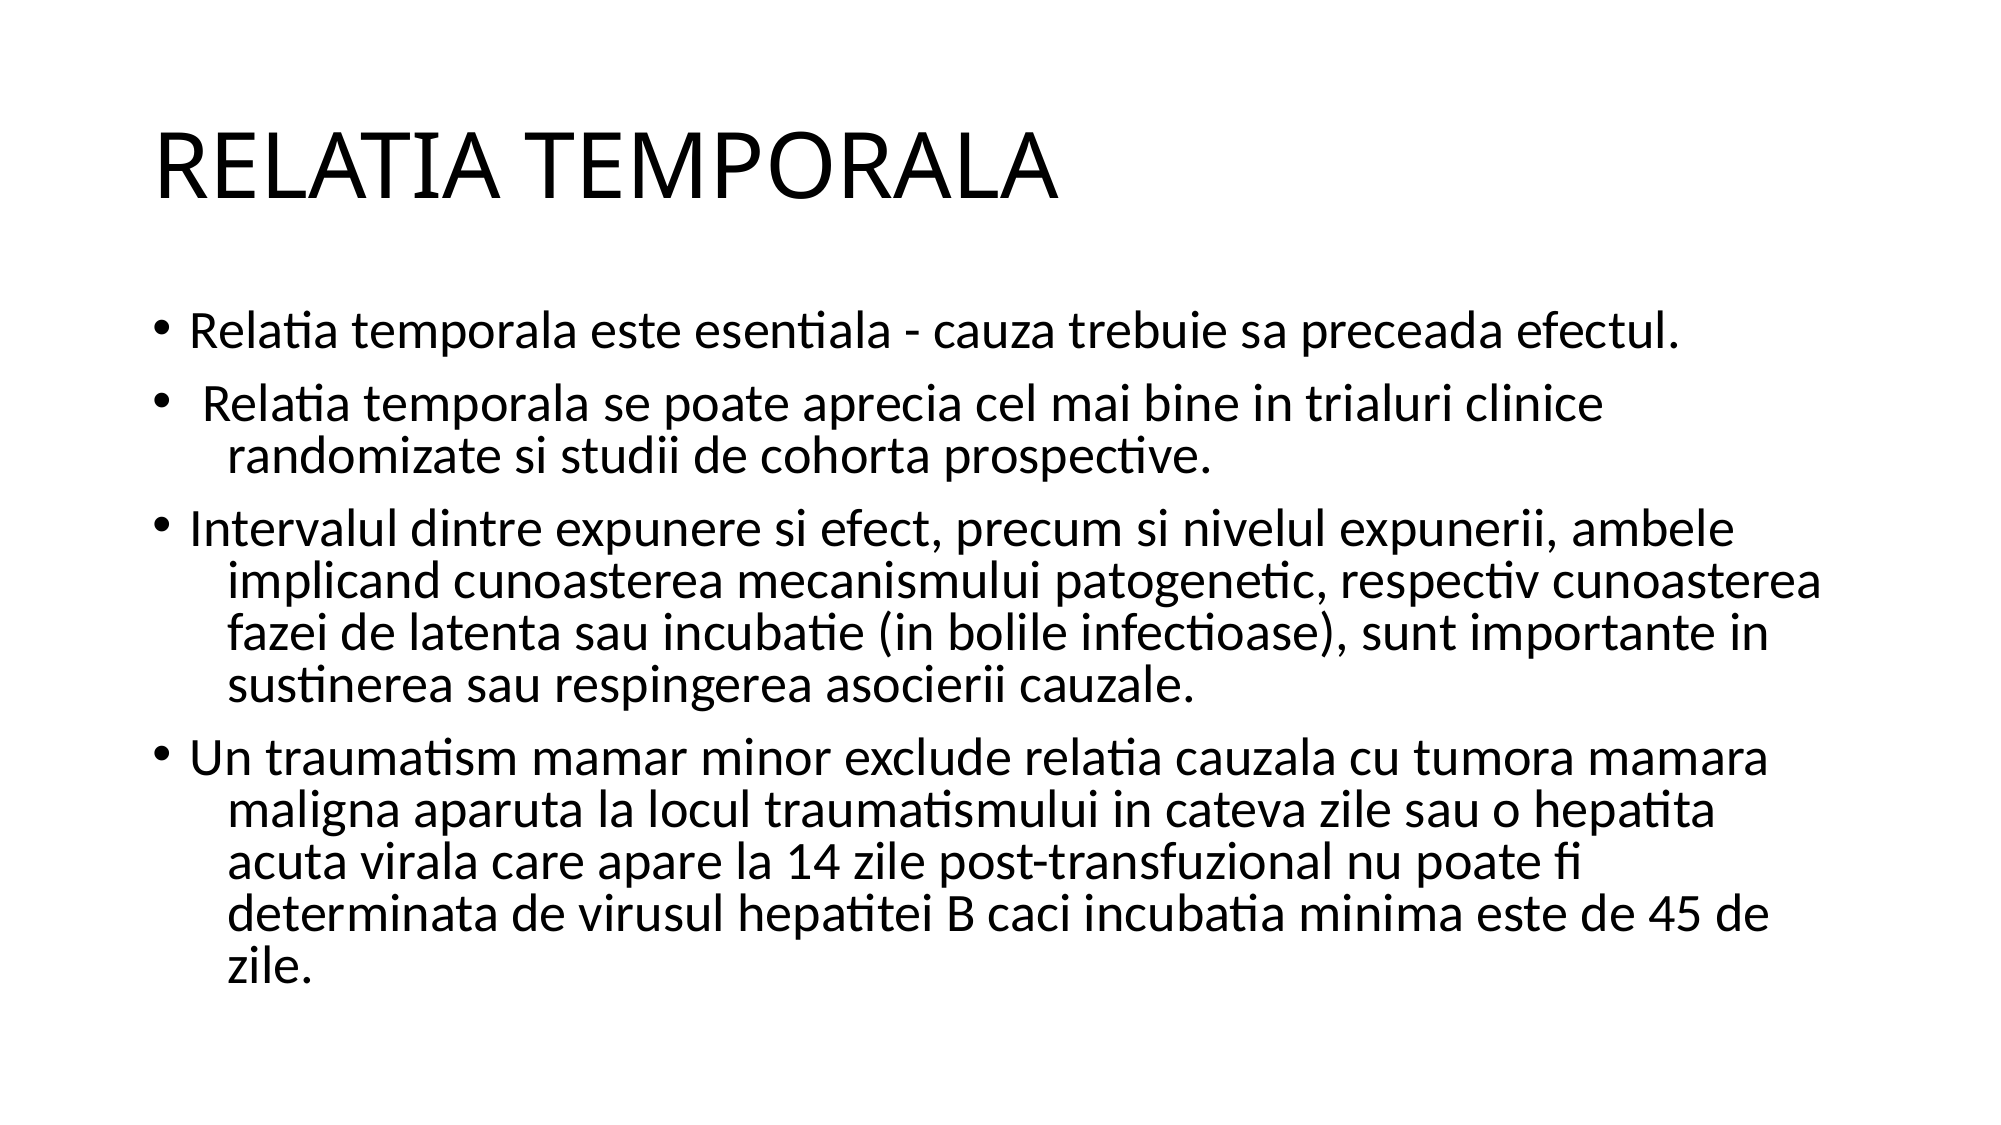

# RELATIA TEMPORALA
Relatia temporala este esentiala - cauza trebuie sa preceada efectul.
 Relatia temporala se poate aprecia cel mai bine in trialuri clinice randomizate si studii de cohorta prospective.
Intervalul dintre expunere si efect, precum si nivelul expunerii, ambele implicand cunoasterea mecanismului patogenetic, respectiv cunoasterea fazei de latenta sau incubatie (in bolile infectioase), sunt importante in sustinerea sau respingerea asocierii cauzale.
Un traumatism mamar minor exclude relatia cauzala cu tumora mamara maligna aparuta la locul traumatismului in cateva zile sau o hepatita acuta virala care apare la 14 zile post-transfuzional nu poate fi determinata de virusul hepatitei B caci incubatia minima este de 45 de zile.